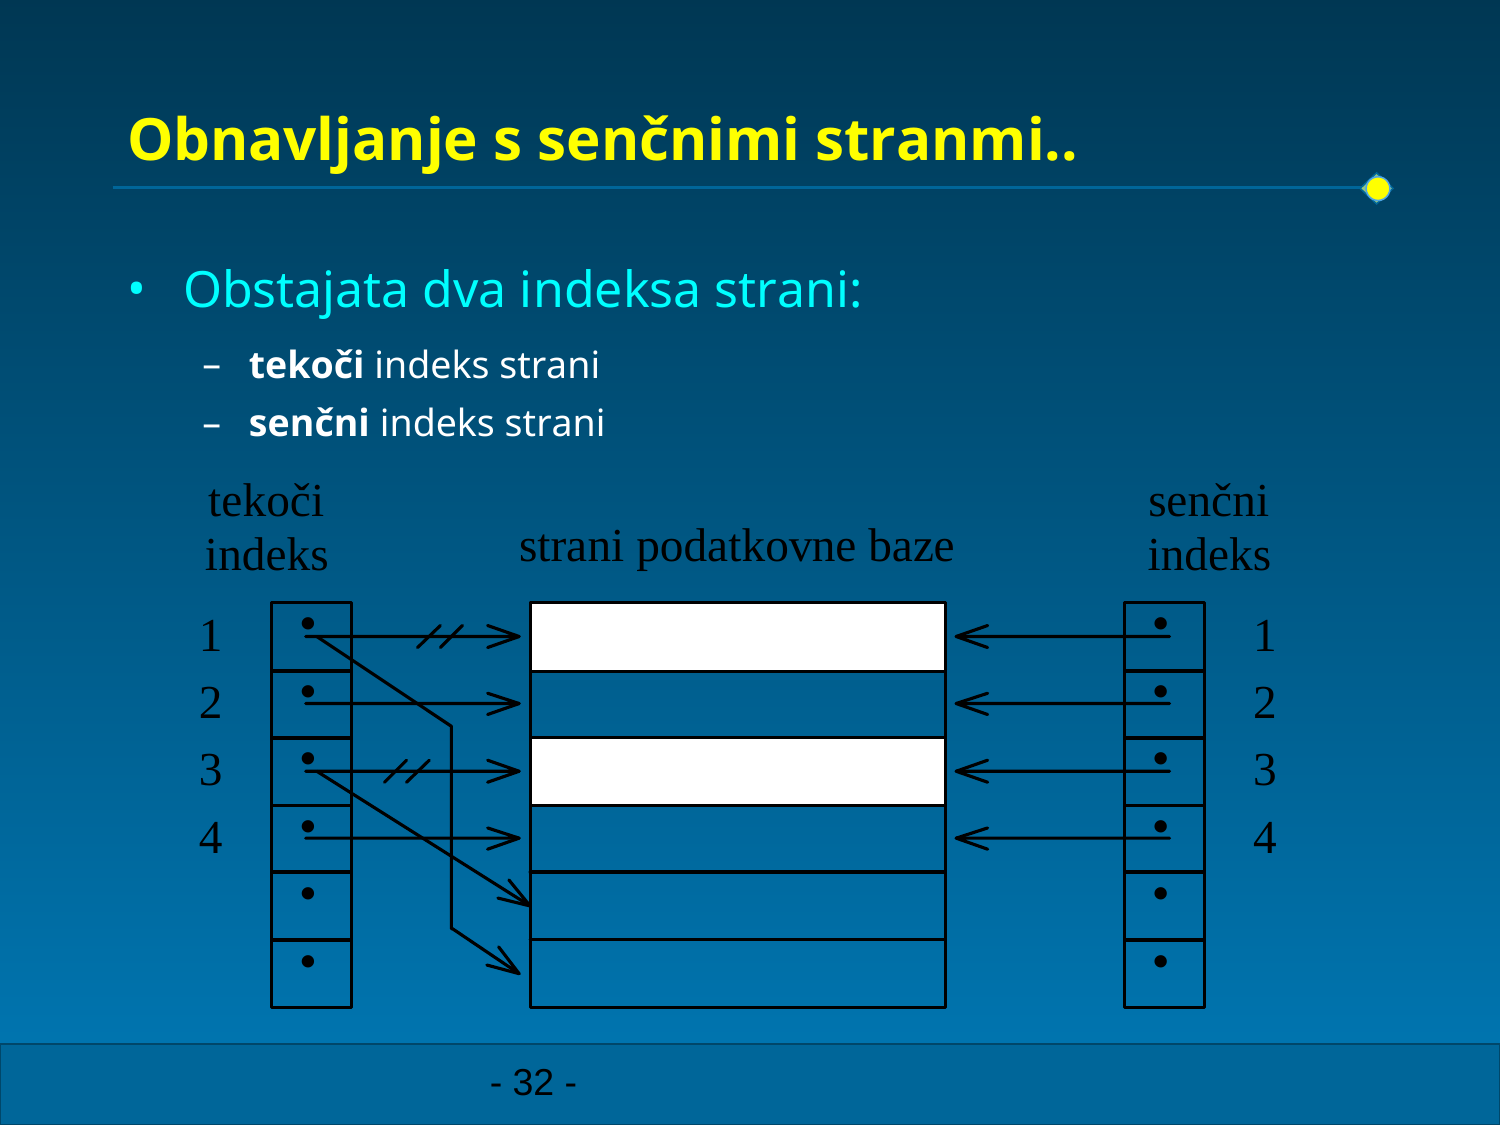

# Obnavljanje s senčnimi stranmi..
Obstajata dva indeksa strani:
tekoči indeks strani
senčni indeks strani